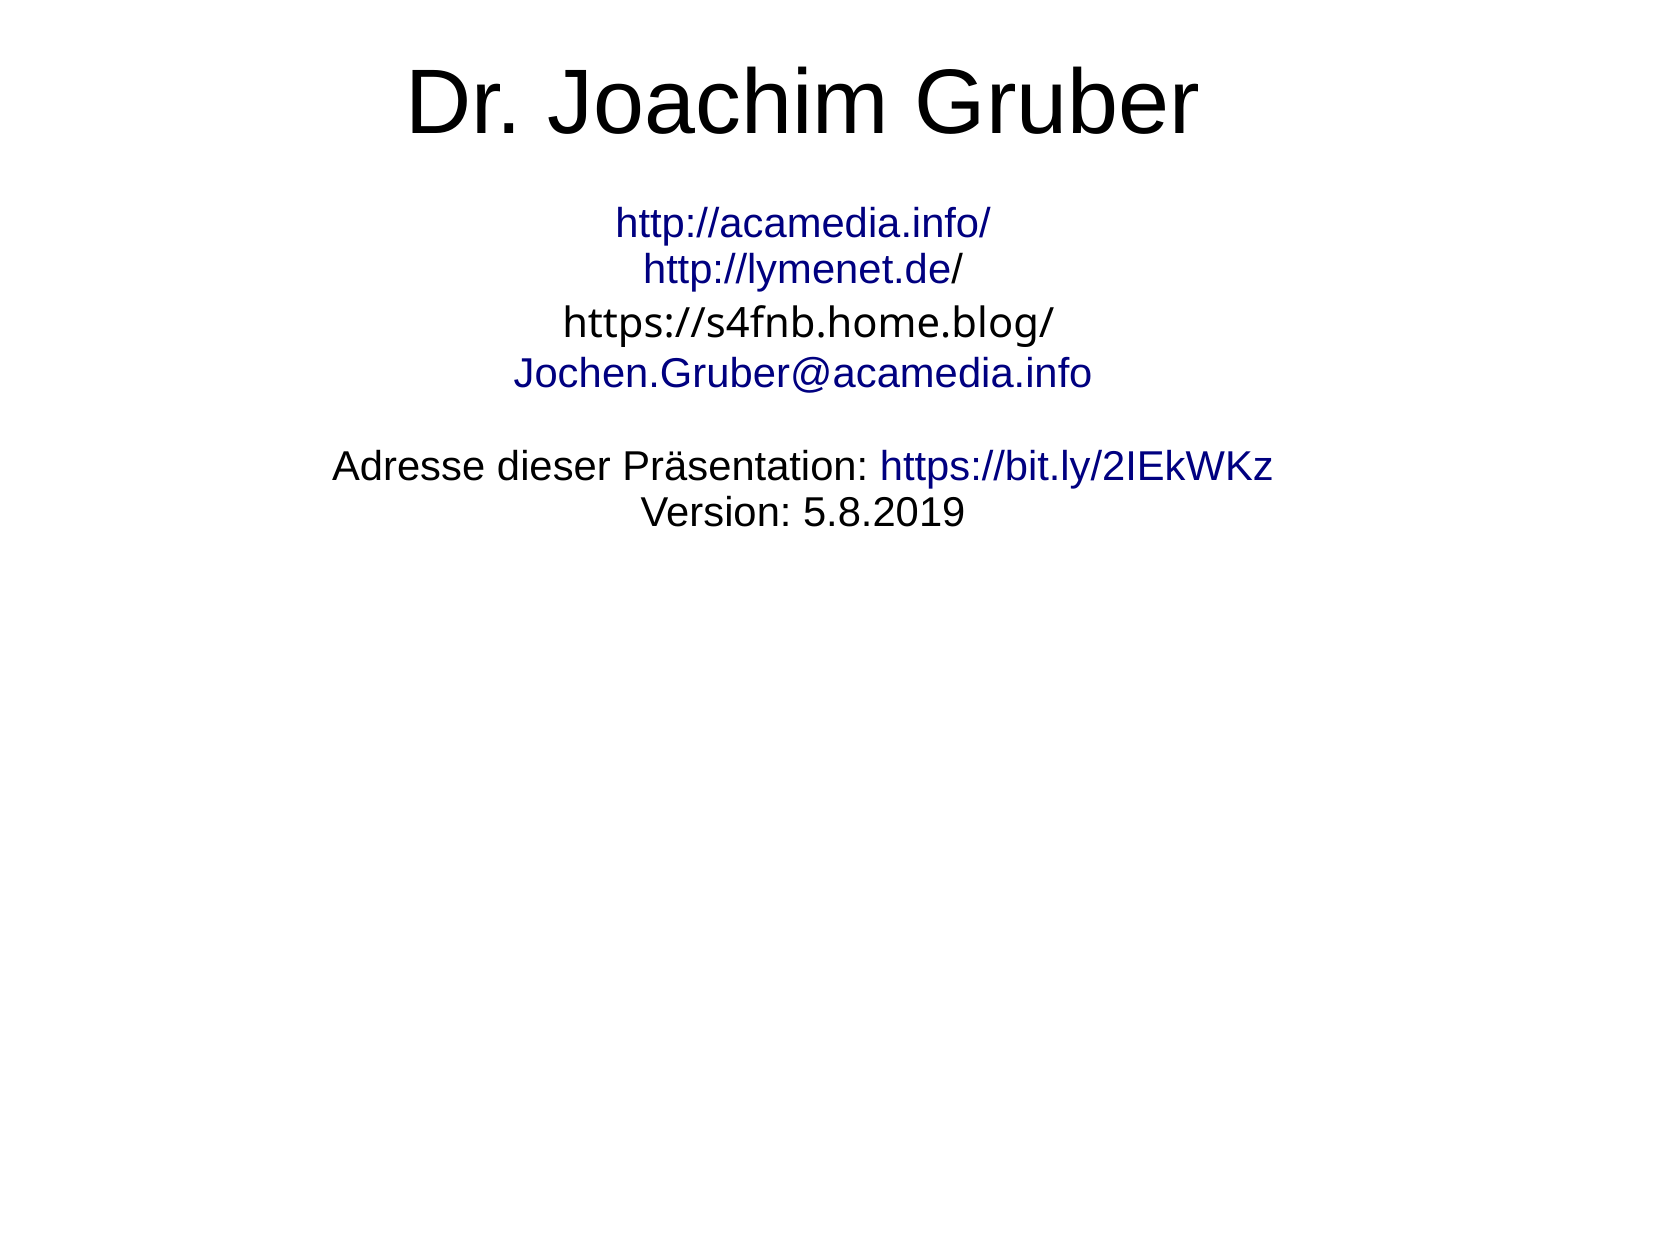

# Dr. Joachim Gruber http://acamedia.info/ http://lymenet.de/ https://s4fnb.home.blog/ Jochen.Gruber@acamedia.info Adresse dieser Präsentation: https://bit.ly/2IEkWKz Version: 5.8.2019